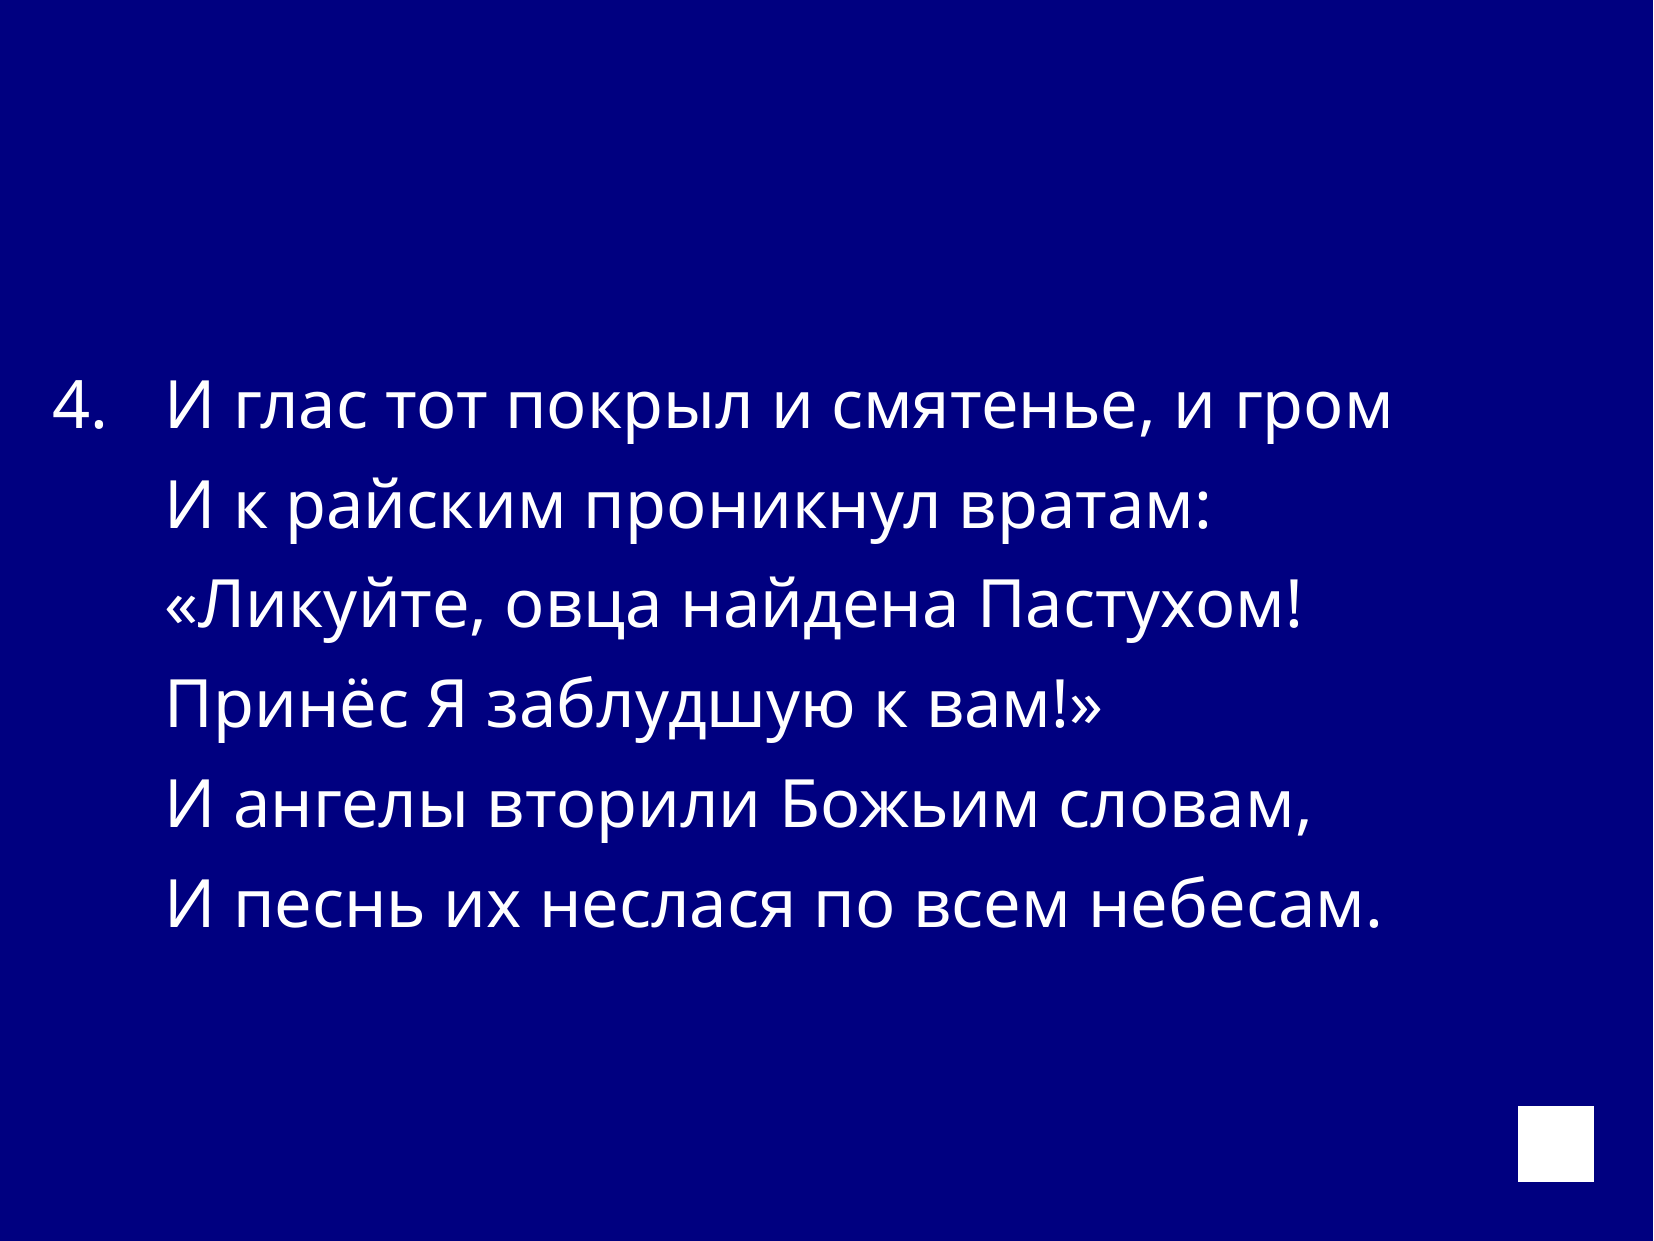

4.	И глас тот покрыл и смятенье, и гром
	И к райским проникнул вратам:
	«Ликуйте, овца найдена Пастухом!
	Принёс Я заблудшую к вам!»
	И ангелы вторили Божьим словам,
	И песнь их неслася по всем небесам.